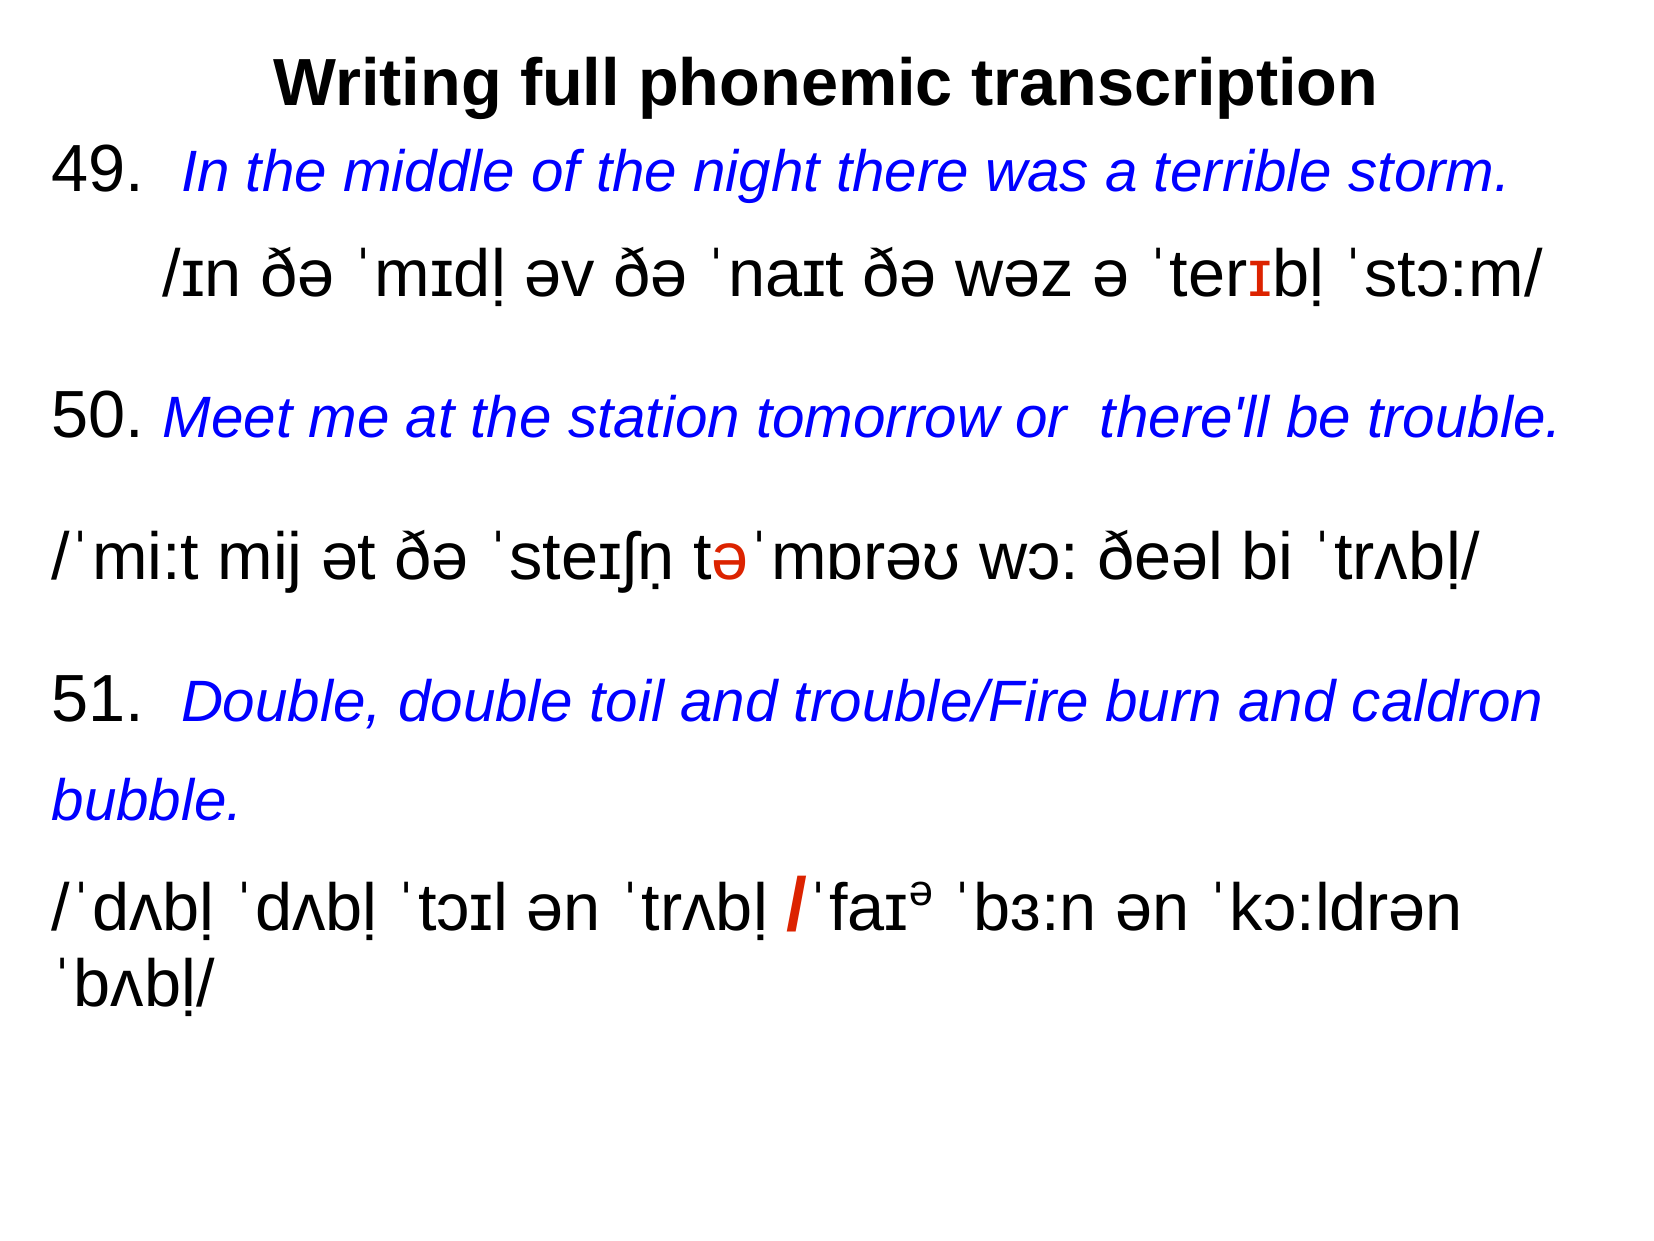

# Writing full phonemic transcription
49. In the middle of the night there was a terrible storm.
 /ɪn ðə ˈmɪdḷ əv ðə ˈnaɪt ðə wəz ə ˈterɪbḷ ˈstɔ:m/
50. Meet me at the station tomorrow or there'll be trouble.
/ˈmi:t mij ət ðə ˈsteɪʃṇ təˈmɒrəʊ wɔ: ðeəl bi ˈtrʌbḷ/
51. Double, double toil and trouble/Fire burn and caldron bubble.
/ˈdʌbḷ ˈdʌbḷ ˈtɔɪl ən ˈtrʌbḷ /ˈfaɪə ˈbɜ:n ən ˈkɔ:ldrən ˈbʌbḷ/